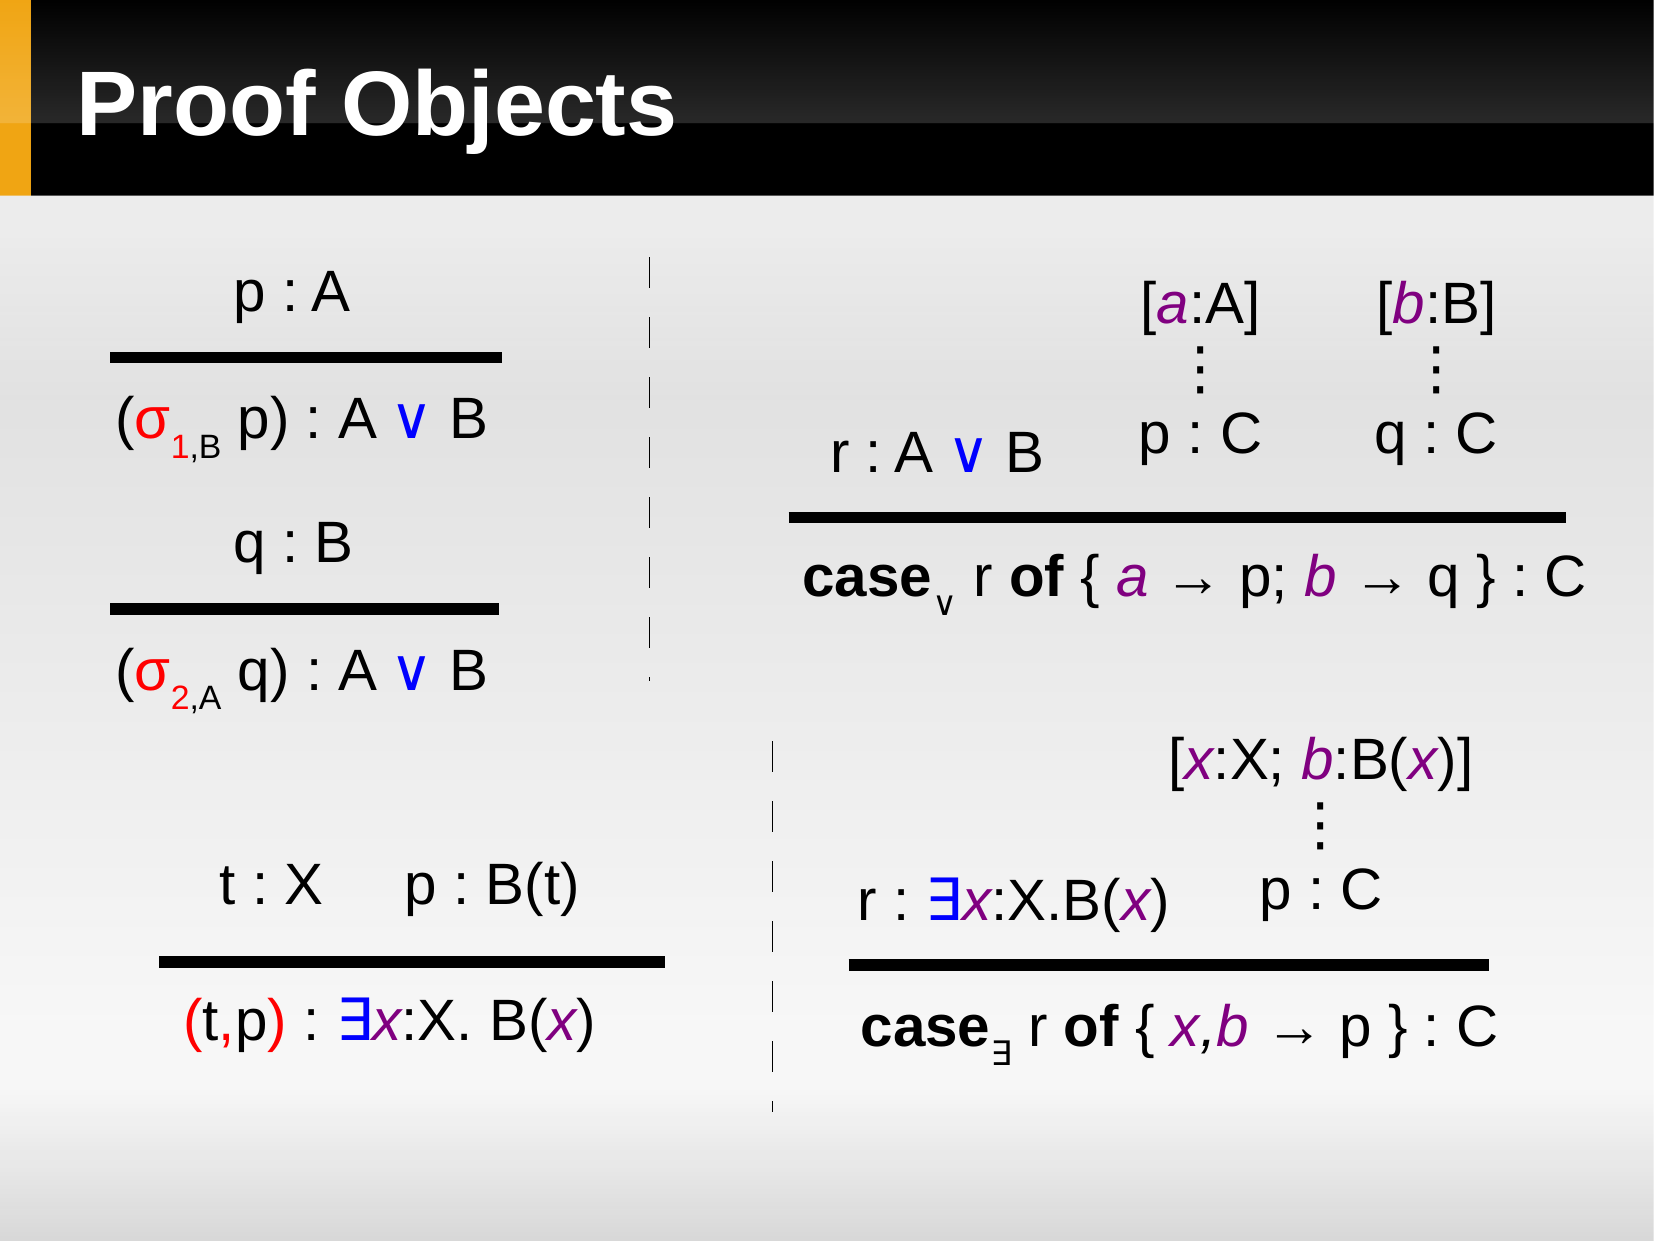

# Proof Objects
p : A
[a:A]
⋮
p : C
[b:B]
⋮
q : C
(σ1,B p) : A ∨ B
r : A ∨ B
q : B
case∨ r of { a → p; b → q } : C
(σ2,A q) : A ∨ B
[x:X; b:B(x)]
⋮
p : C
t : X p : B(t)
r : ∃x:X.B(x)
(t,p) : ∃x:X. B(x)
case∃ r of { x,b → p } : C